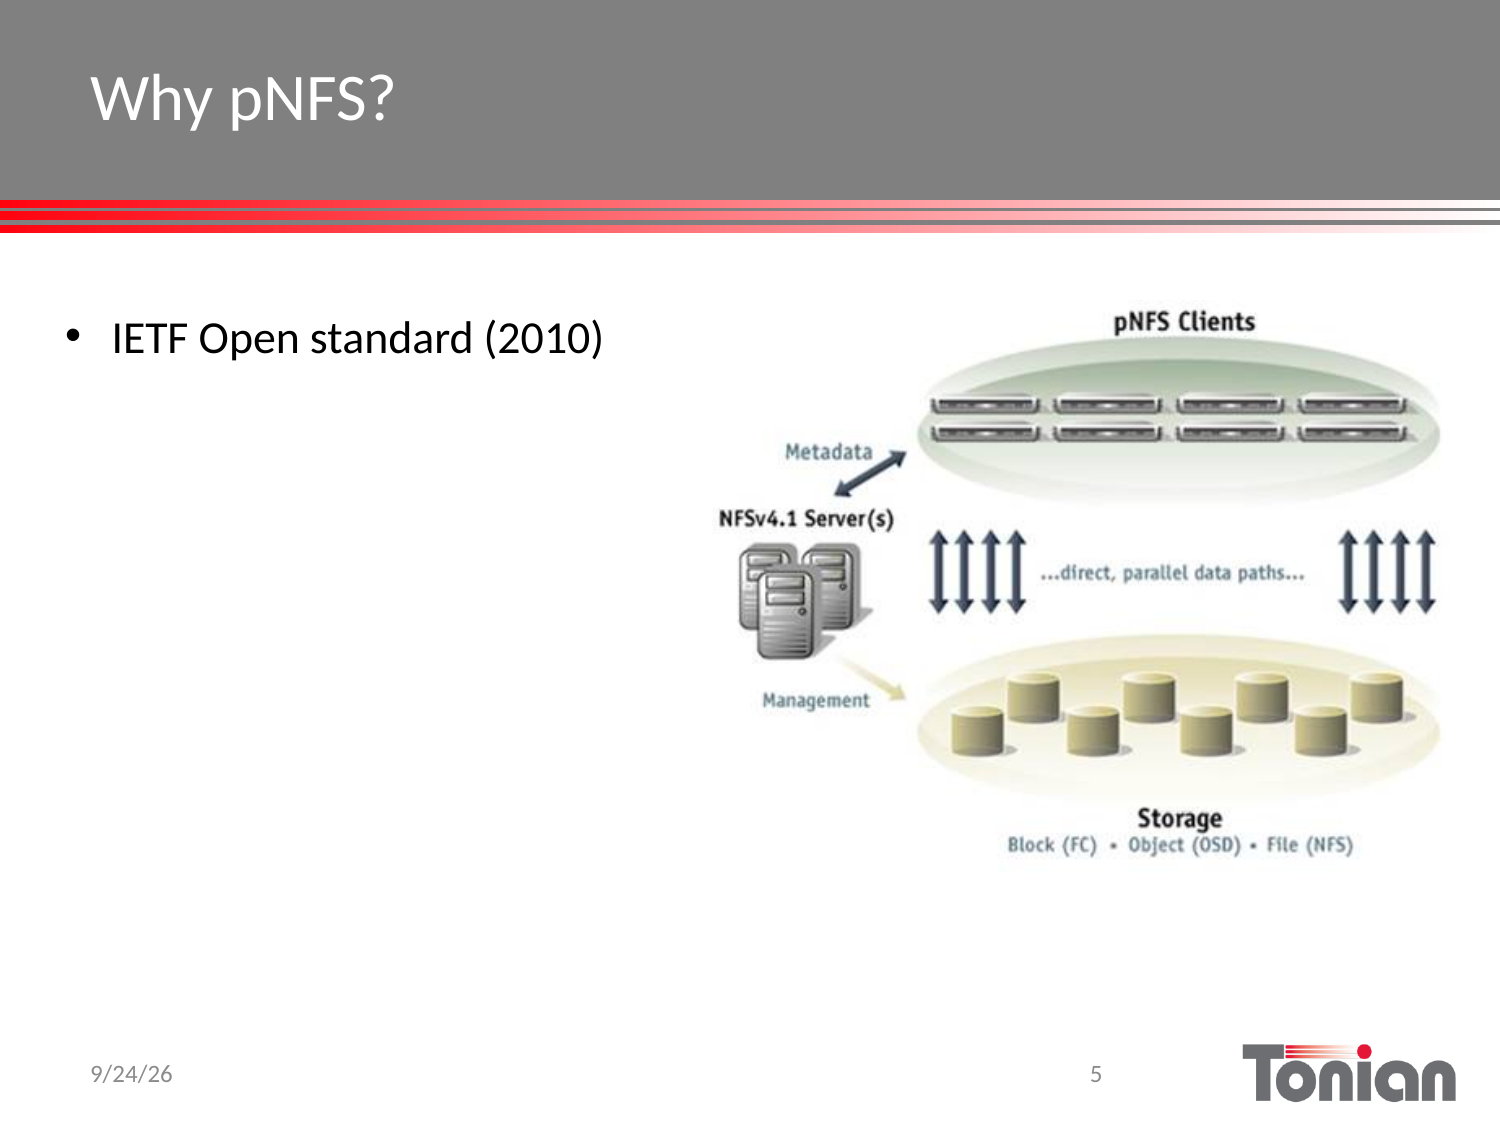

# Why pNFS?
IETF Open standard (2010)